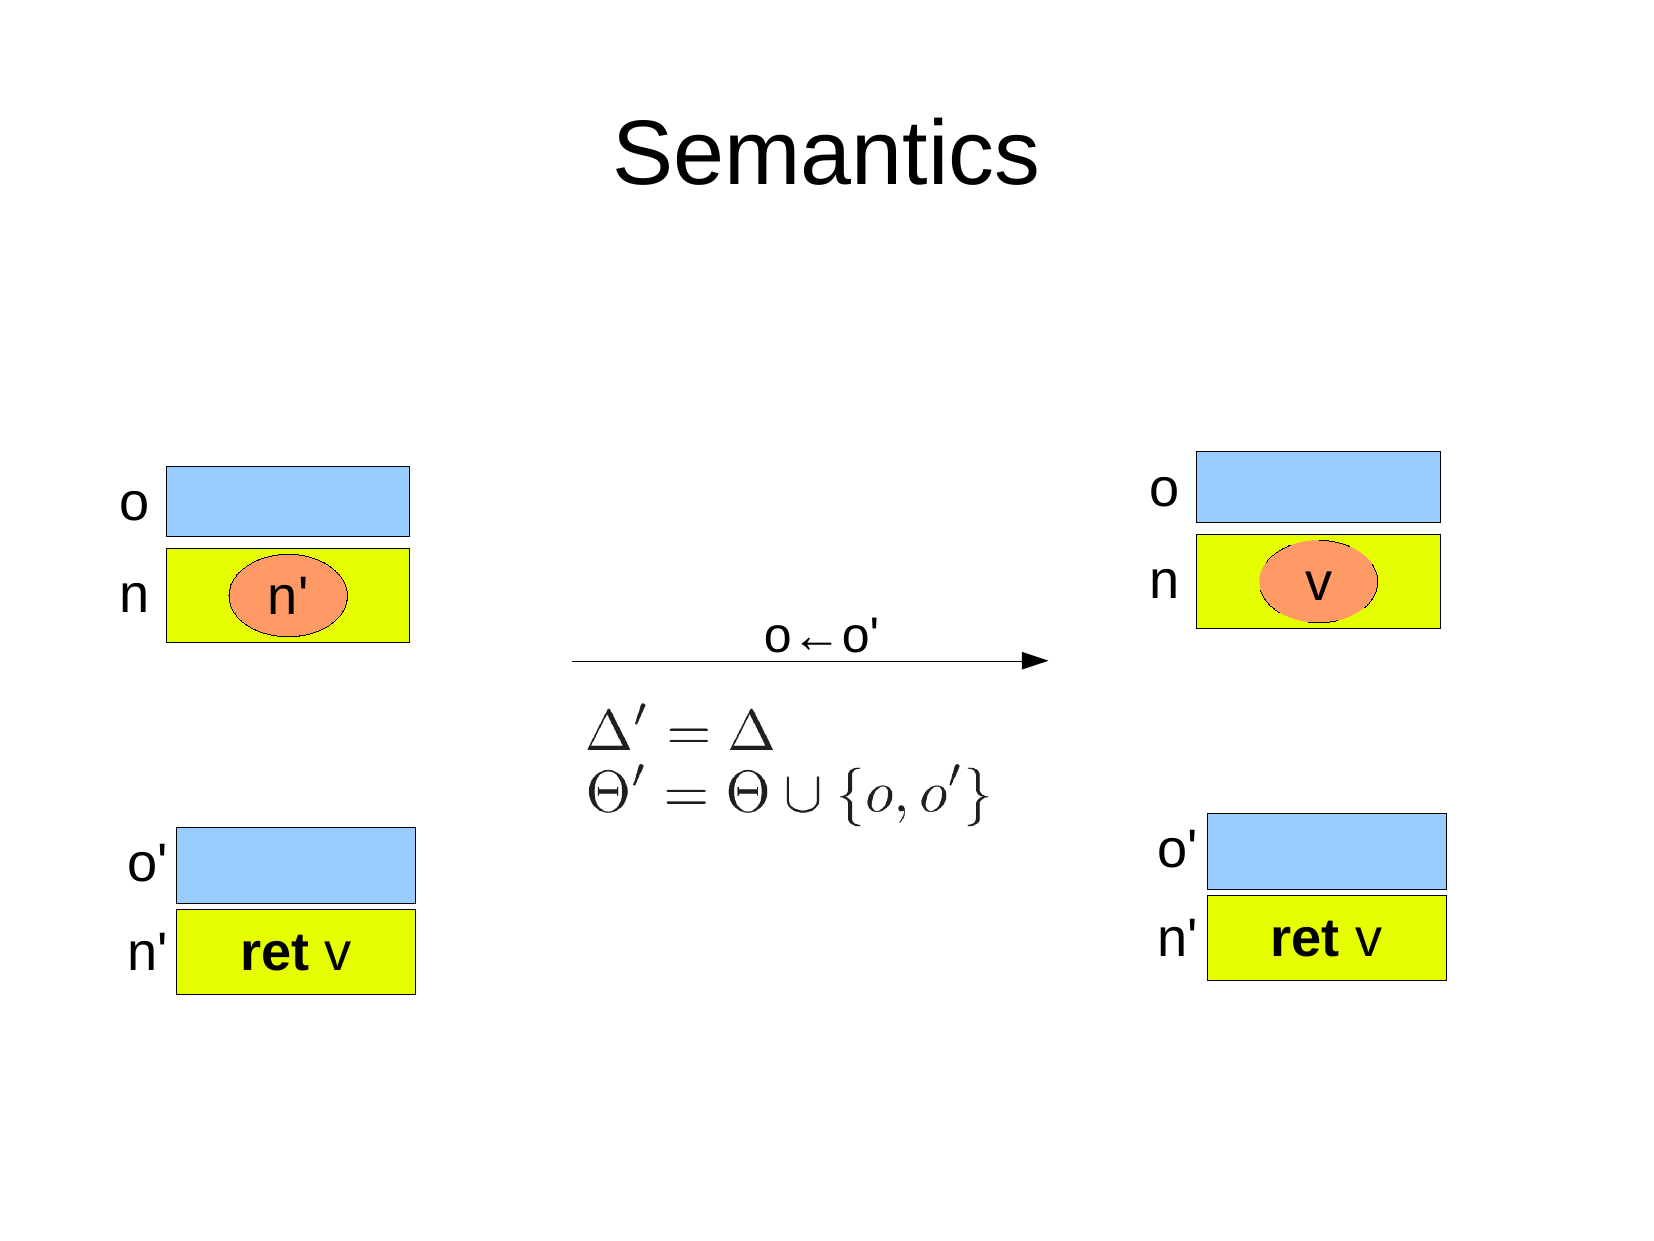

# Semantics
o
o
v
n
n'
n
o←o'
o'
o'
ret v
n'
ret v
n'